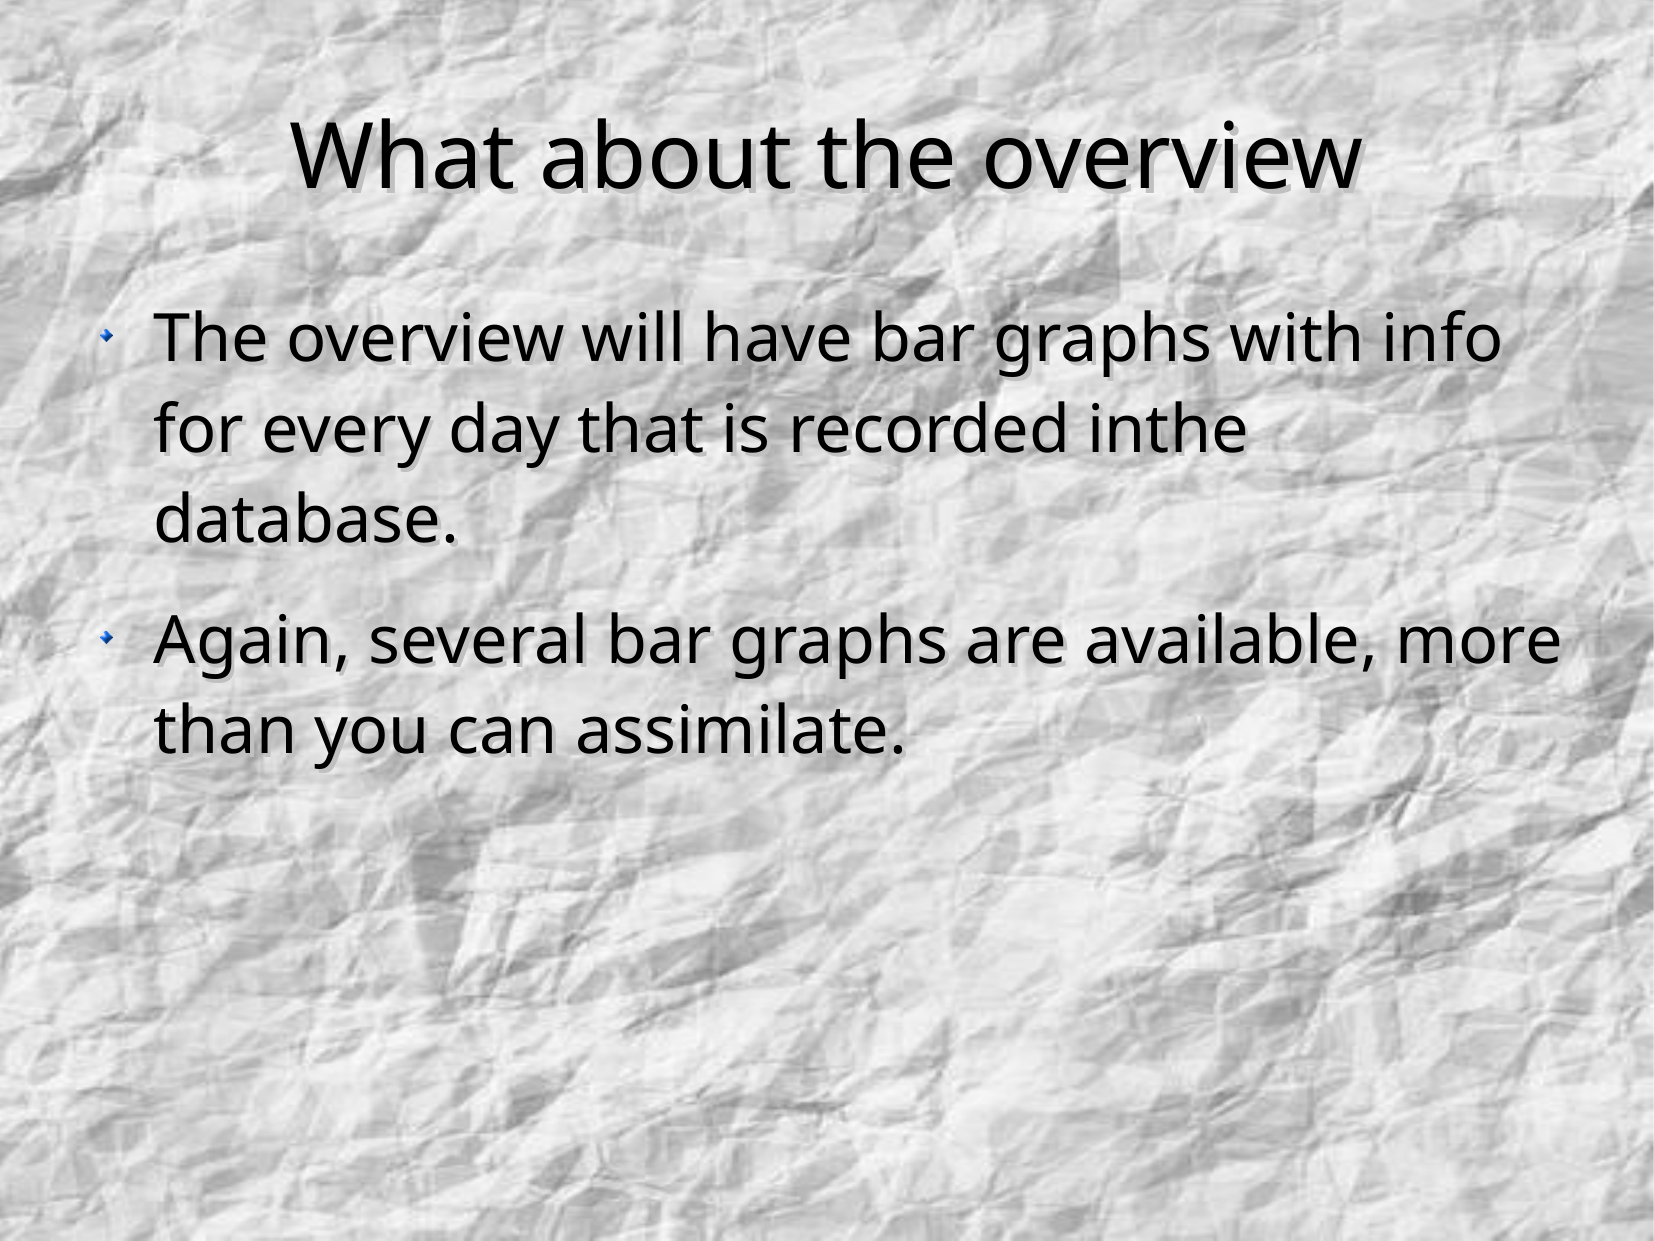

# What about the overview
The overview will have bar graphs with info for every day that is recorded inthe database.
Again, several bar graphs are available, more than you can assimilate.